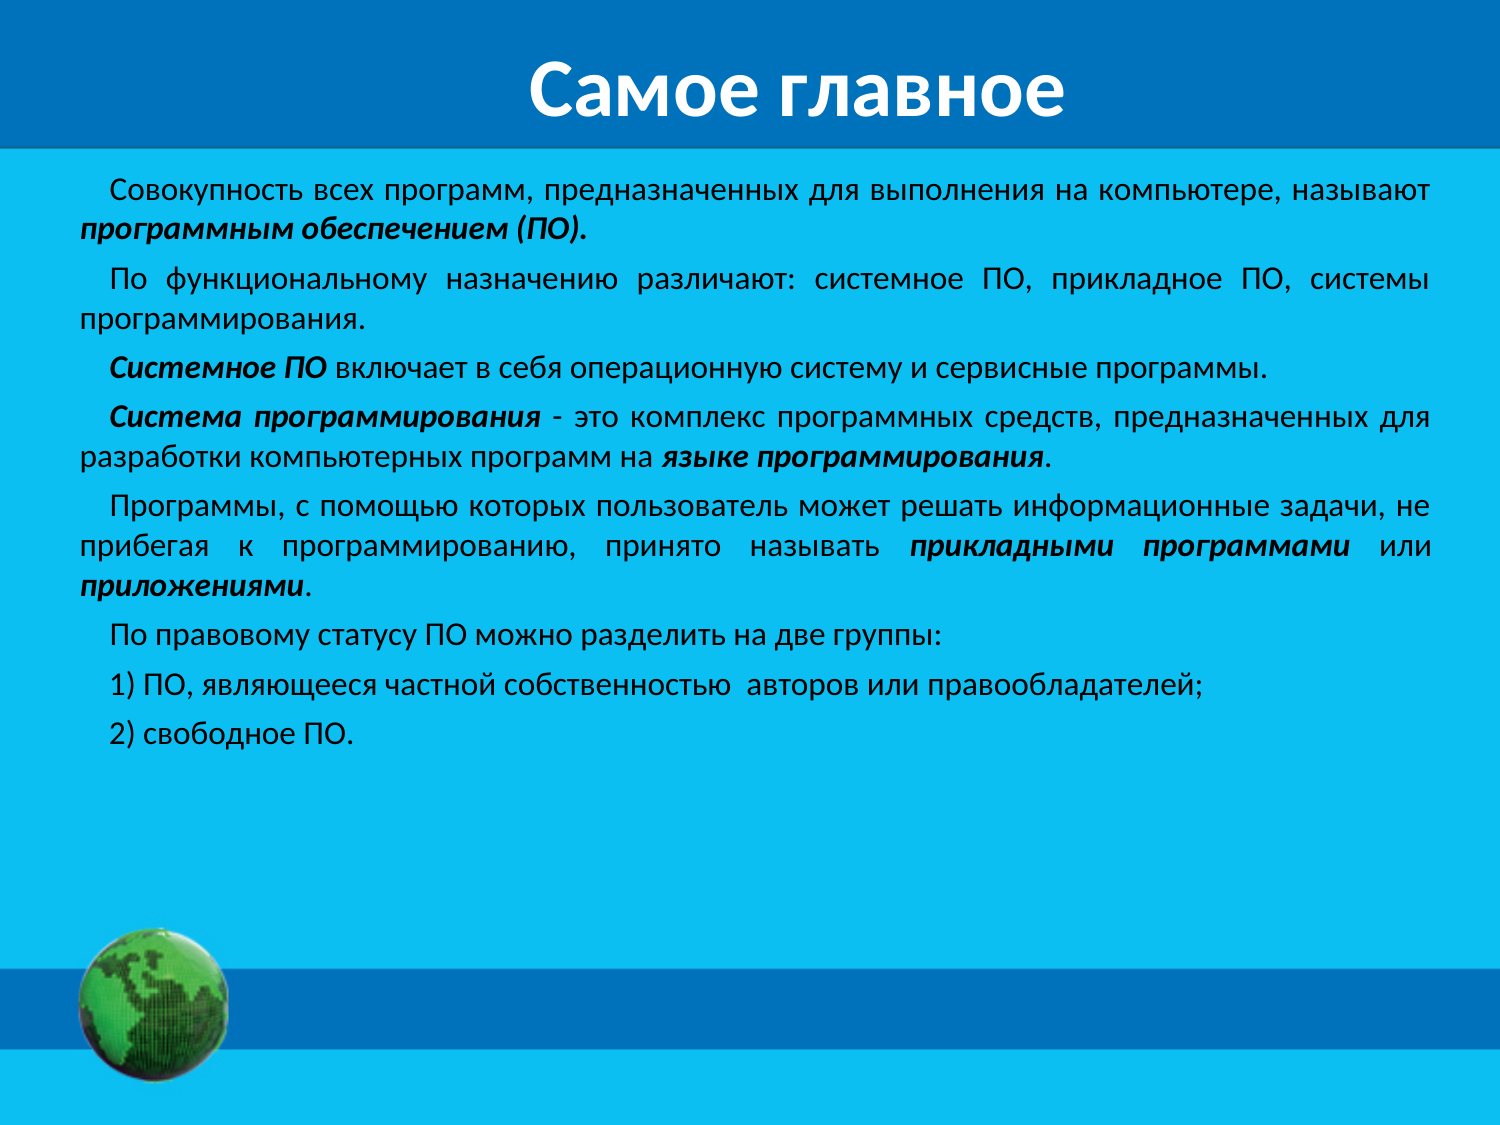

Самое главное
Совокупность всех программ, предназначенных для выполнения на компьютере, называют программным обеспечением (ПО).
По функциональному назначению различают: системное ПО, прикладное ПО, системы программирования.
Системное ПО включает в себя операционную систему и сервисные программы.
Система программирования - это комплекс программных средств, предназначенных для разработки компьютерных программ на языке программирования.
Программы, с помощью которых пользователь может решать информационные задачи, не прибегая к программированию, принято называть прикладными программами или приложениями.
По правовому статусу ПО можно разделить на две группы:
 ПО, являющееся частной собственностью авторов или правообладателей;
 свободное ПО.